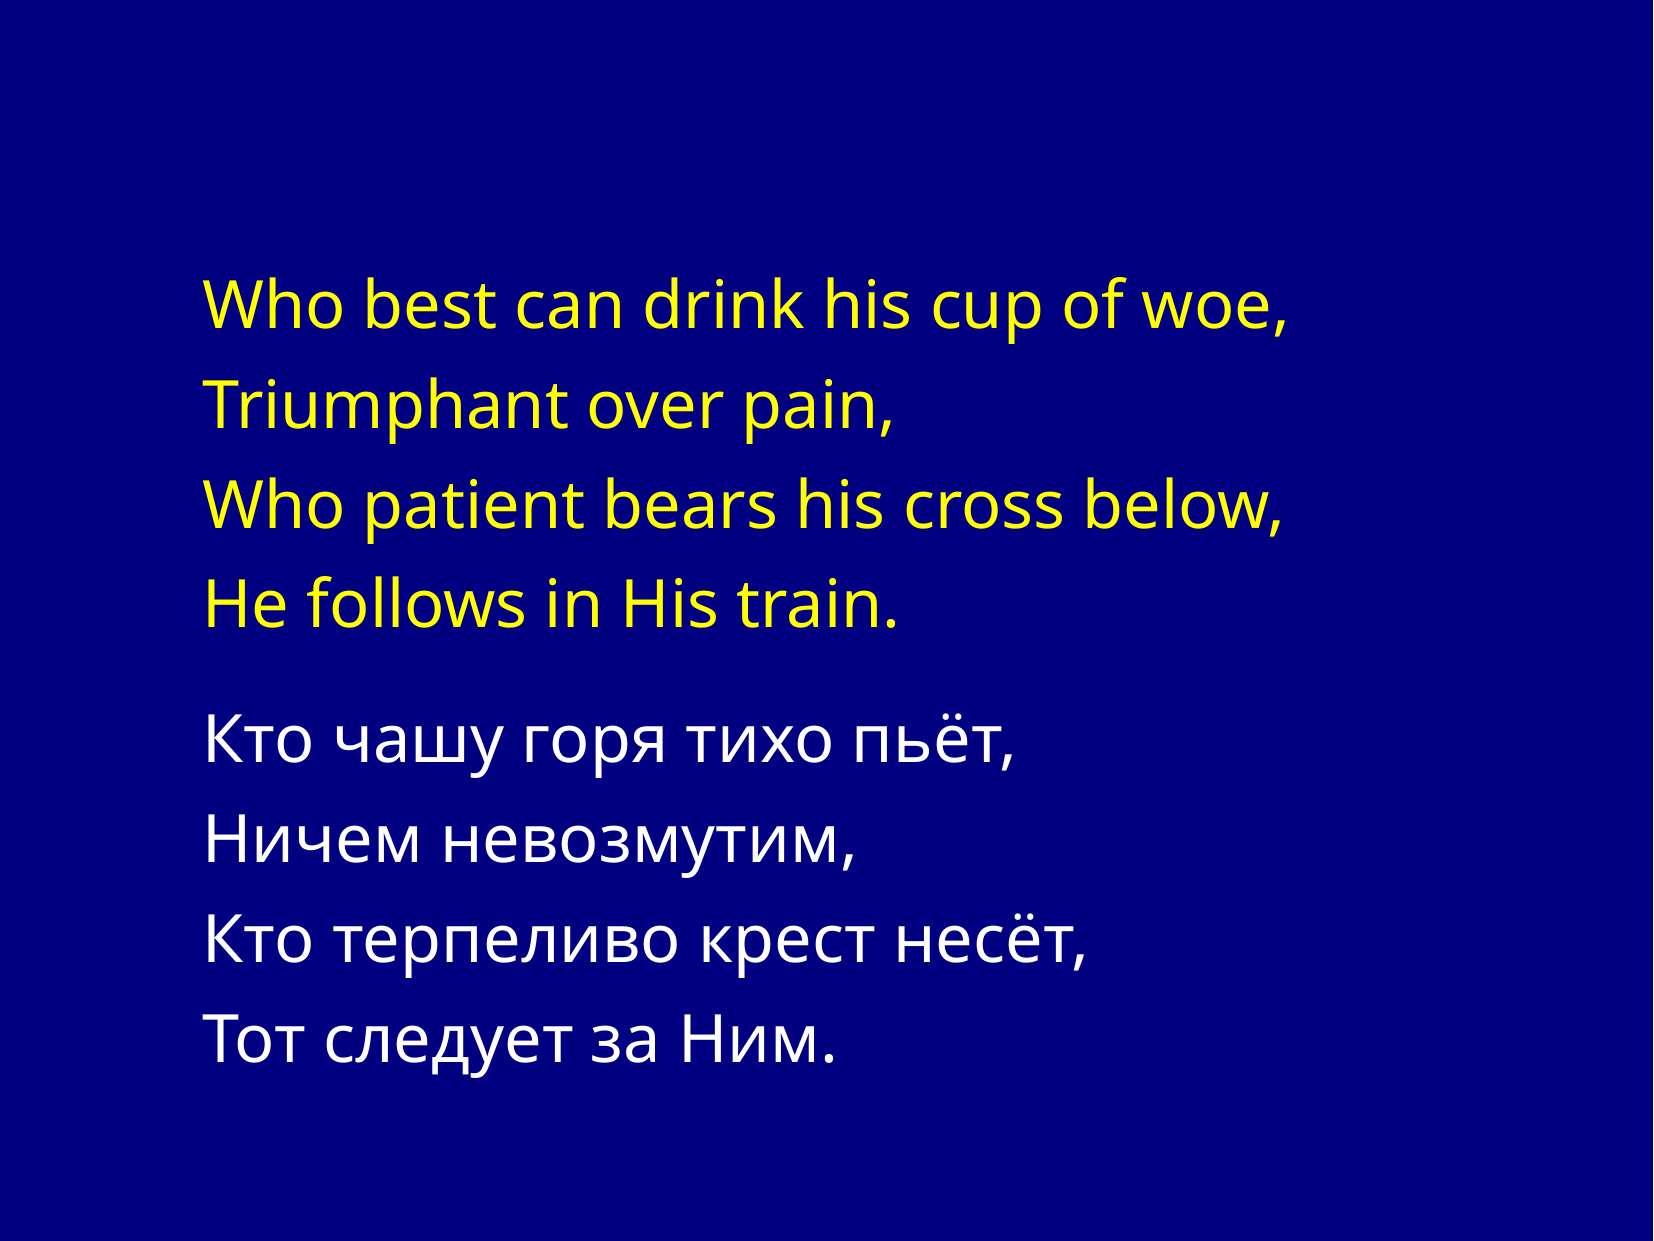

Who best can drink his cup of woe,
	Triumphant over pain,
	Who patient bears his cross below,
	He follows in His train.
	Кто чашу горя тихо пьёт,
	Ничем невозмутим,
	Кто терпеливо крест несёт,
	Тот следует за Ним.